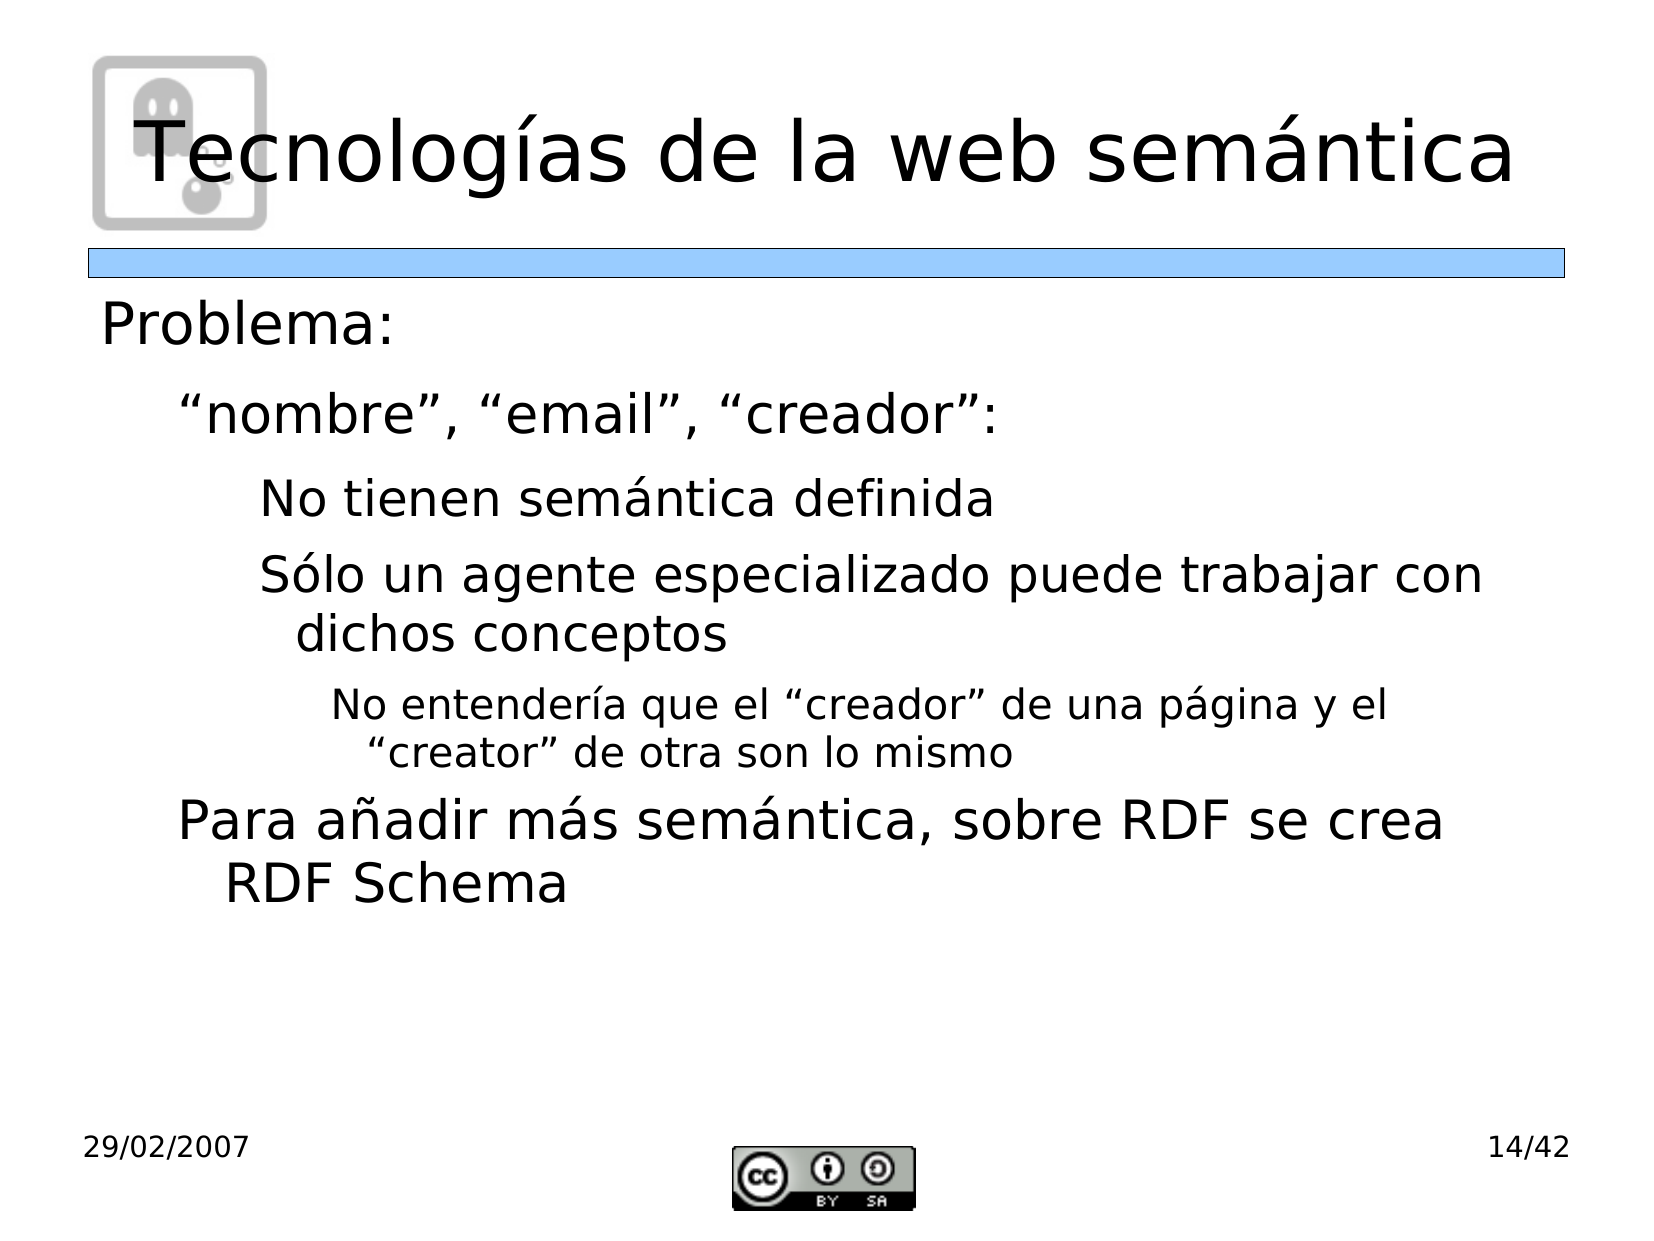

# Tecnologías de la web semántica
Problema:
“nombre”, “email”, “creador”:
No tienen semántica definida
Sólo un agente especializado puede trabajar con dichos conceptos
No entendería que el “creador” de una página y el “creator” de otra son lo mismo
Para añadir más semántica, sobre RDF se crea RDF Schema